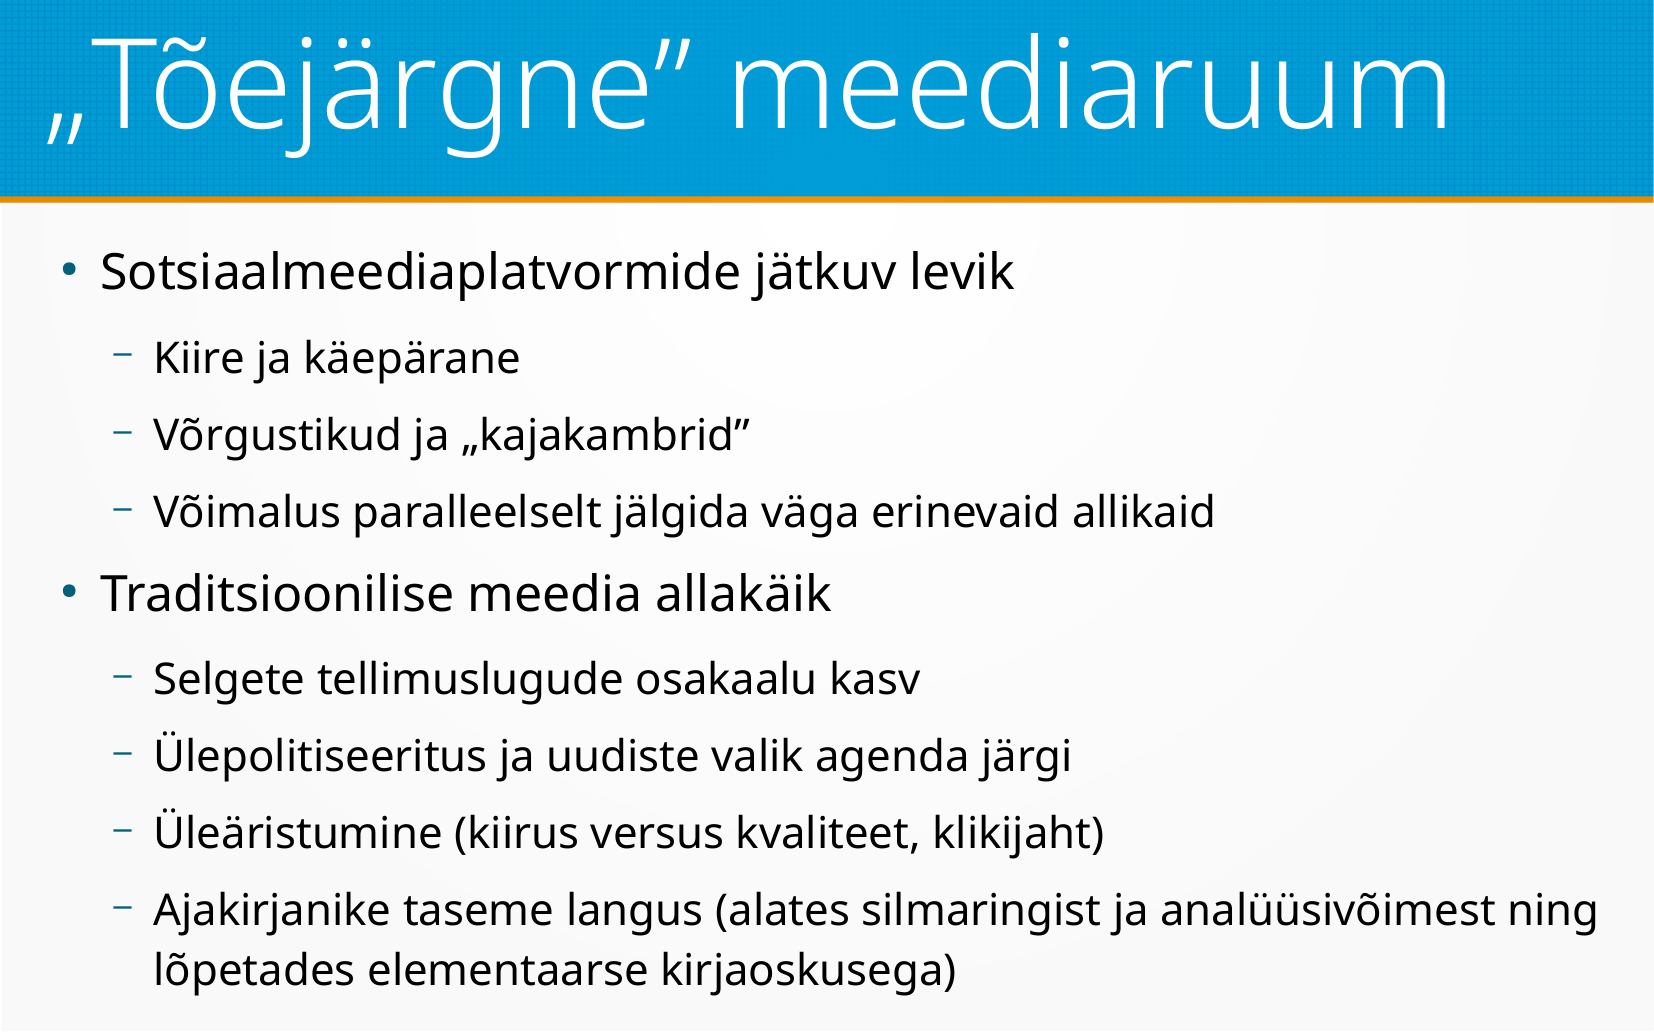

# „Tõejärgne” meediaruum
Sotsiaalmeediaplatvormide jätkuv levik
Kiire ja käepärane
Võrgustikud ja „kajakambrid”
Võimalus paralleelselt jälgida väga erinevaid allikaid
Traditsioonilise meedia allakäik
Selgete tellimuslugude osakaalu kasv
Ülepolitiseeritus ja uudiste valik agenda järgi
Üleäristumine (kiirus versus kvaliteet, klikijaht)
Ajakirjanike taseme langus (alates silmaringist ja analüüsivõimest ning lõpetades elementaarse kirjaoskusega)